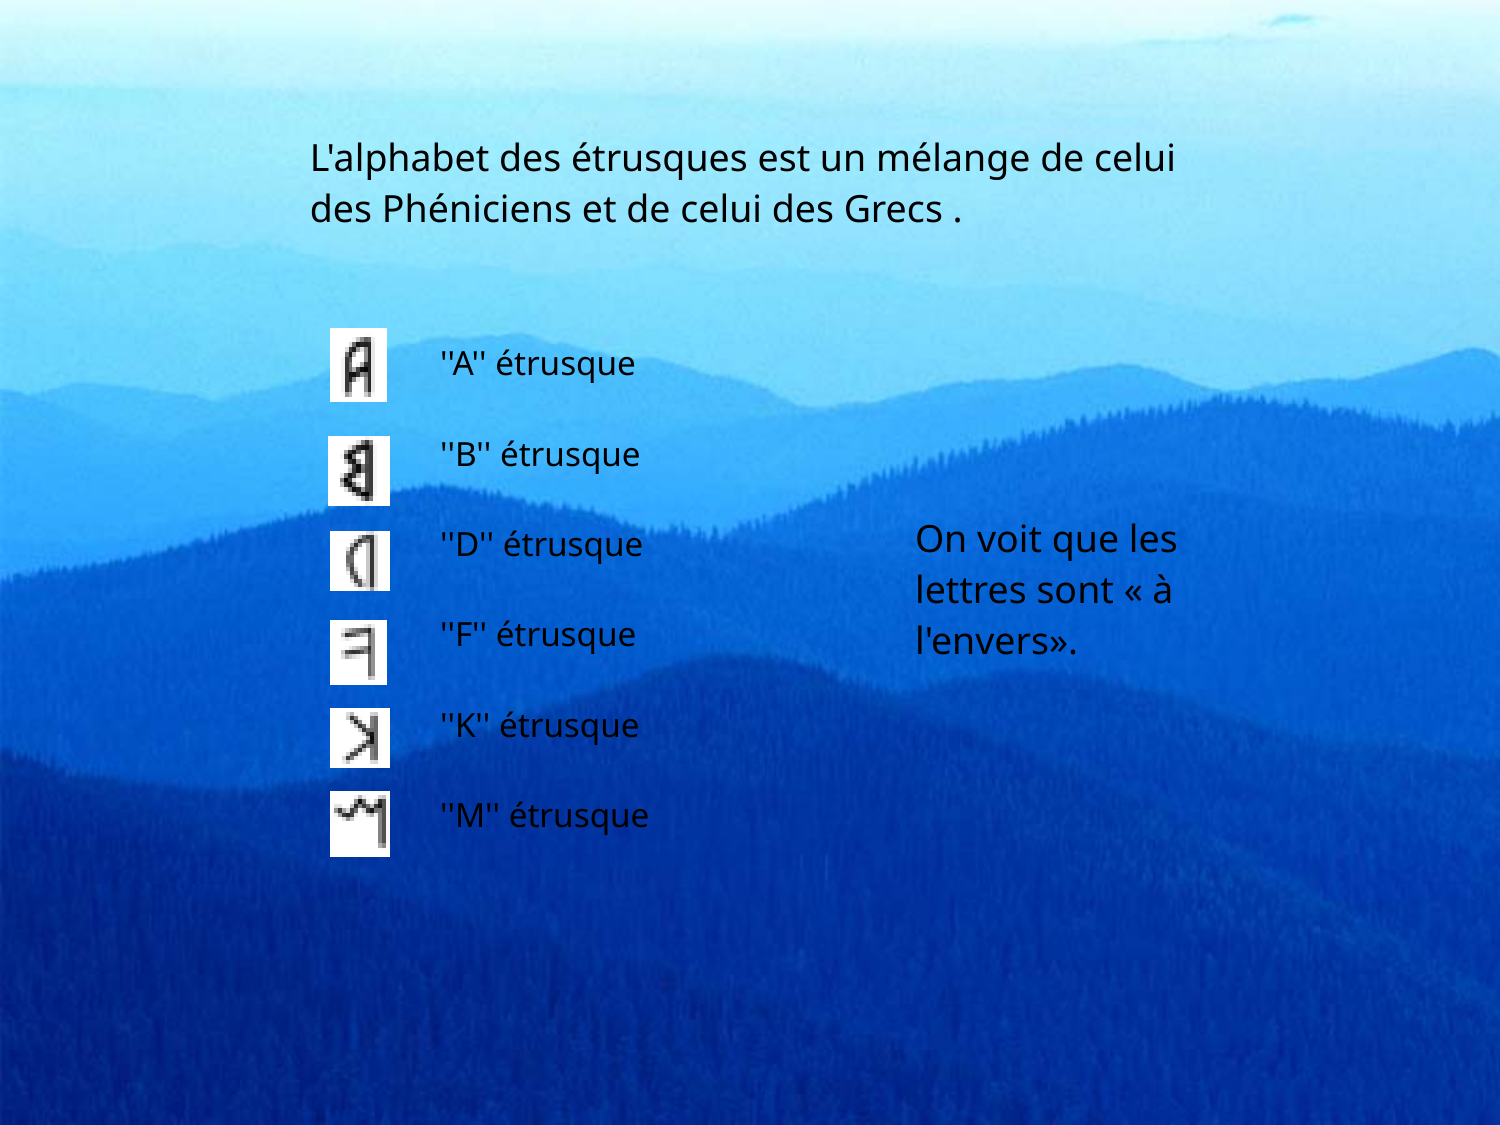

L'alphabet des étrusques est un mélange de celui des Phéniciens et de celui des Grecs .
''A'' étrusque
''B'' étrusque
''D'' étrusque
''F'' étrusque
''K'' étrusque
''M'' étrusque
On voit que les lettres sont « à l'envers».